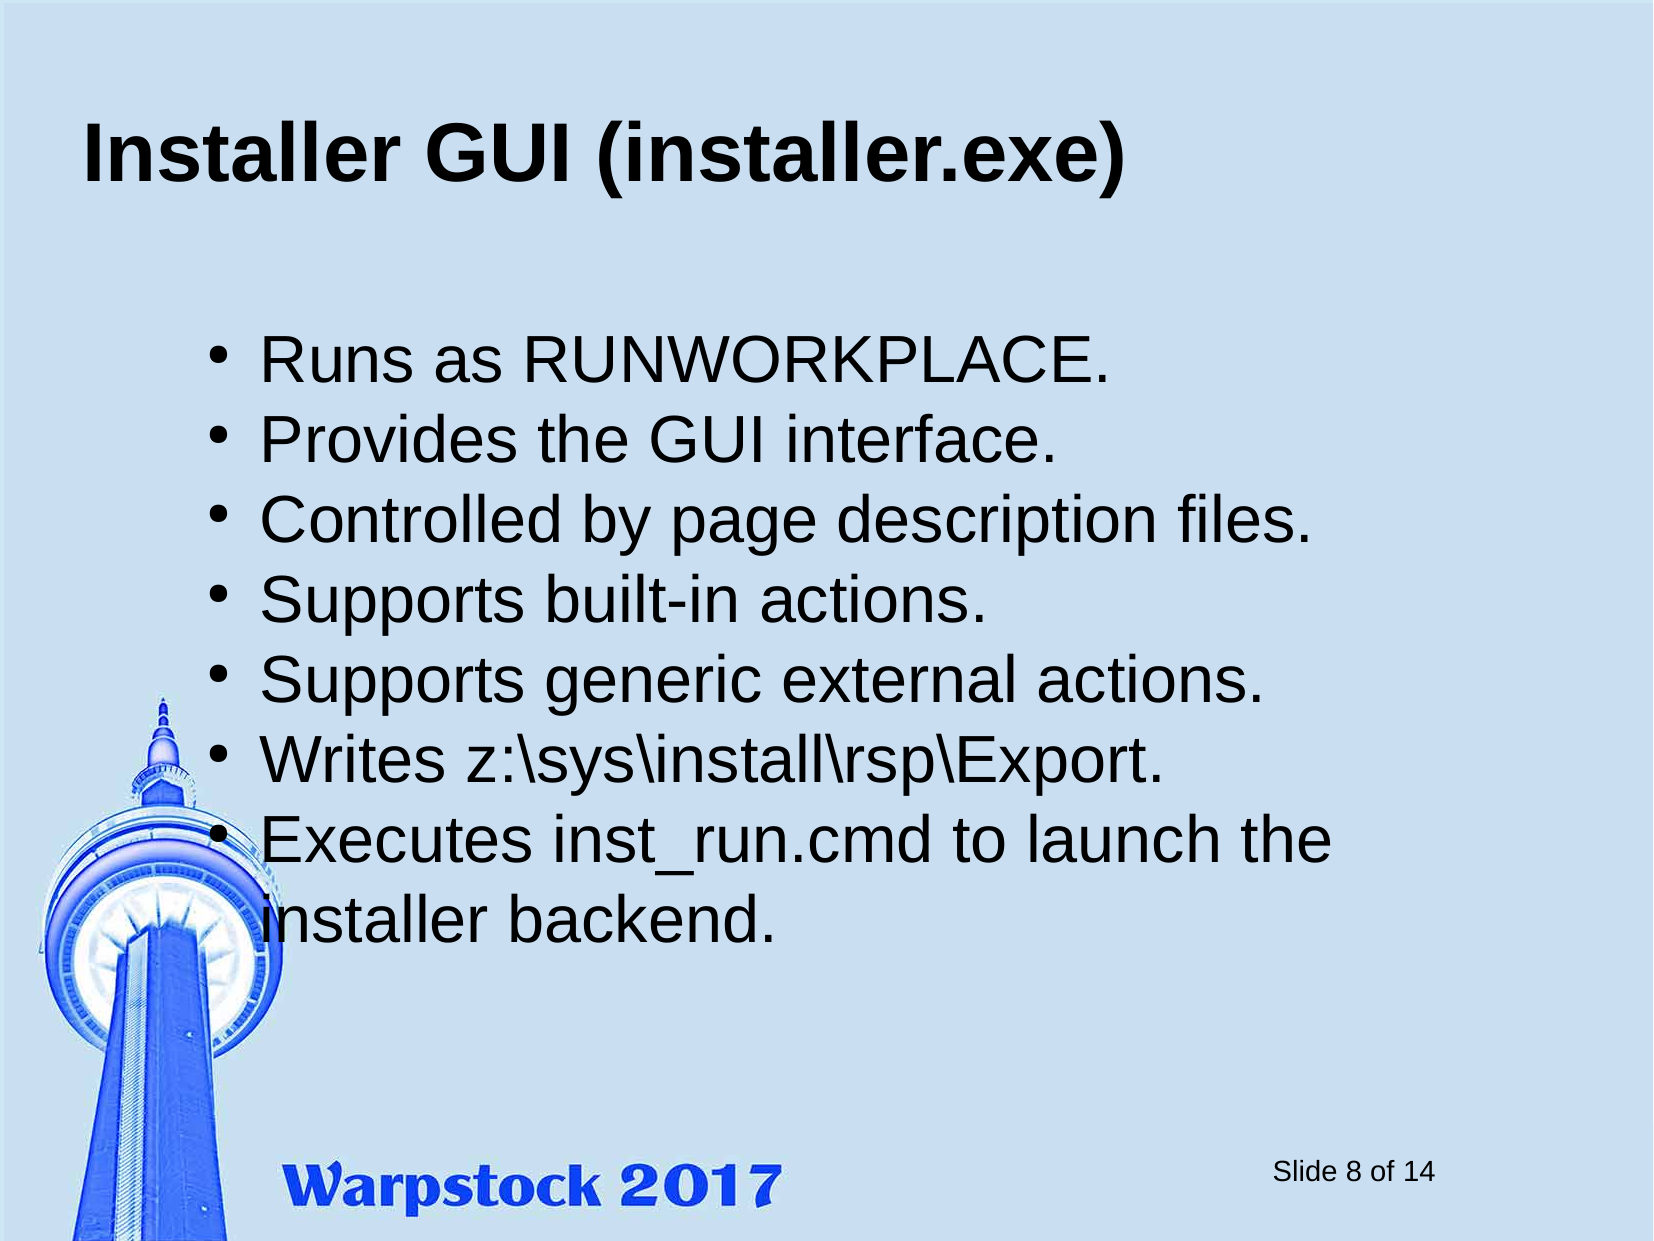

# Installer GUI (installer.exe)
Runs as RUNWORKPLACE.
Provides the GUI interface.
Controlled by page description files.
Supports built-in actions.
Supports generic external actions.
Writes z:\sys\install\rsp\Export.
Executes inst_run.cmd to launch the installer backend.